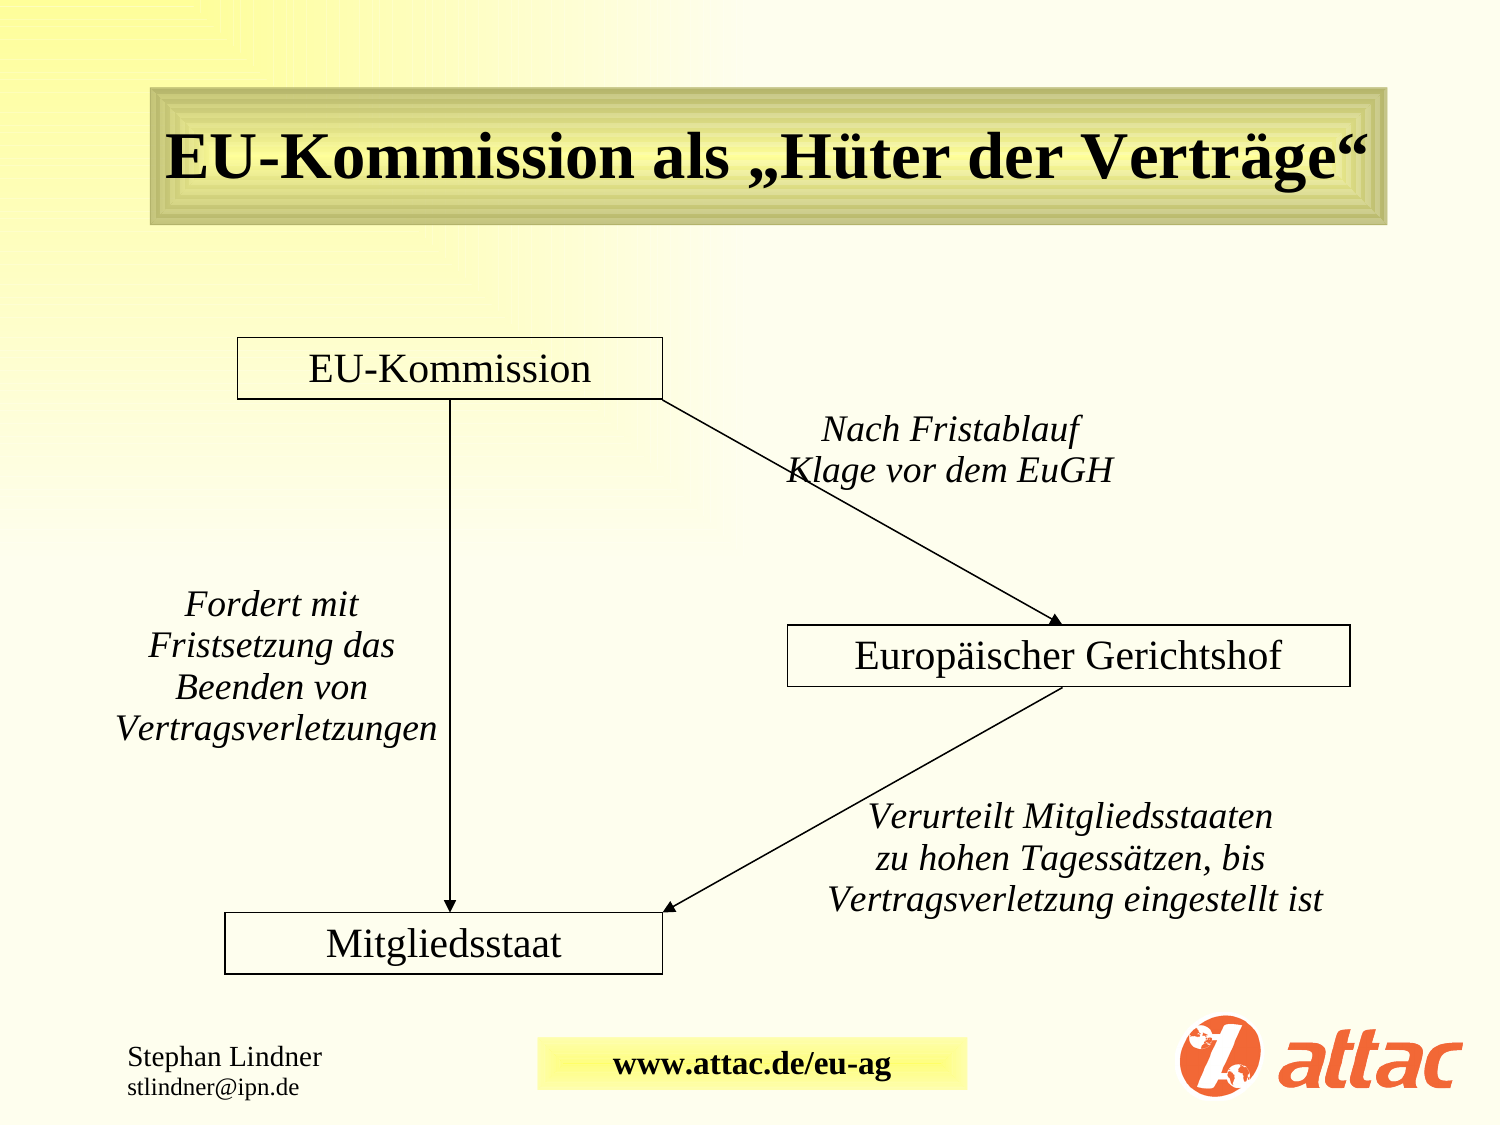

# EU-Kommission als „Hüter der Verträge“
EU-Kommission
Nach Fristablauf Klage vor dem EuGH
Fordert mit
Fristsetzung das
Beenden von
Vertragsverletzungen
Europäischer Gerichtshof
Verurteilt Mitgliedsstaaten
zu hohen Tagessätzen, bis
Vertragsverletzung eingestellt ist
Mitgliedsstaat
Stephan Lindner
stlindner@ipn.de
www.attac.de/eu-ag